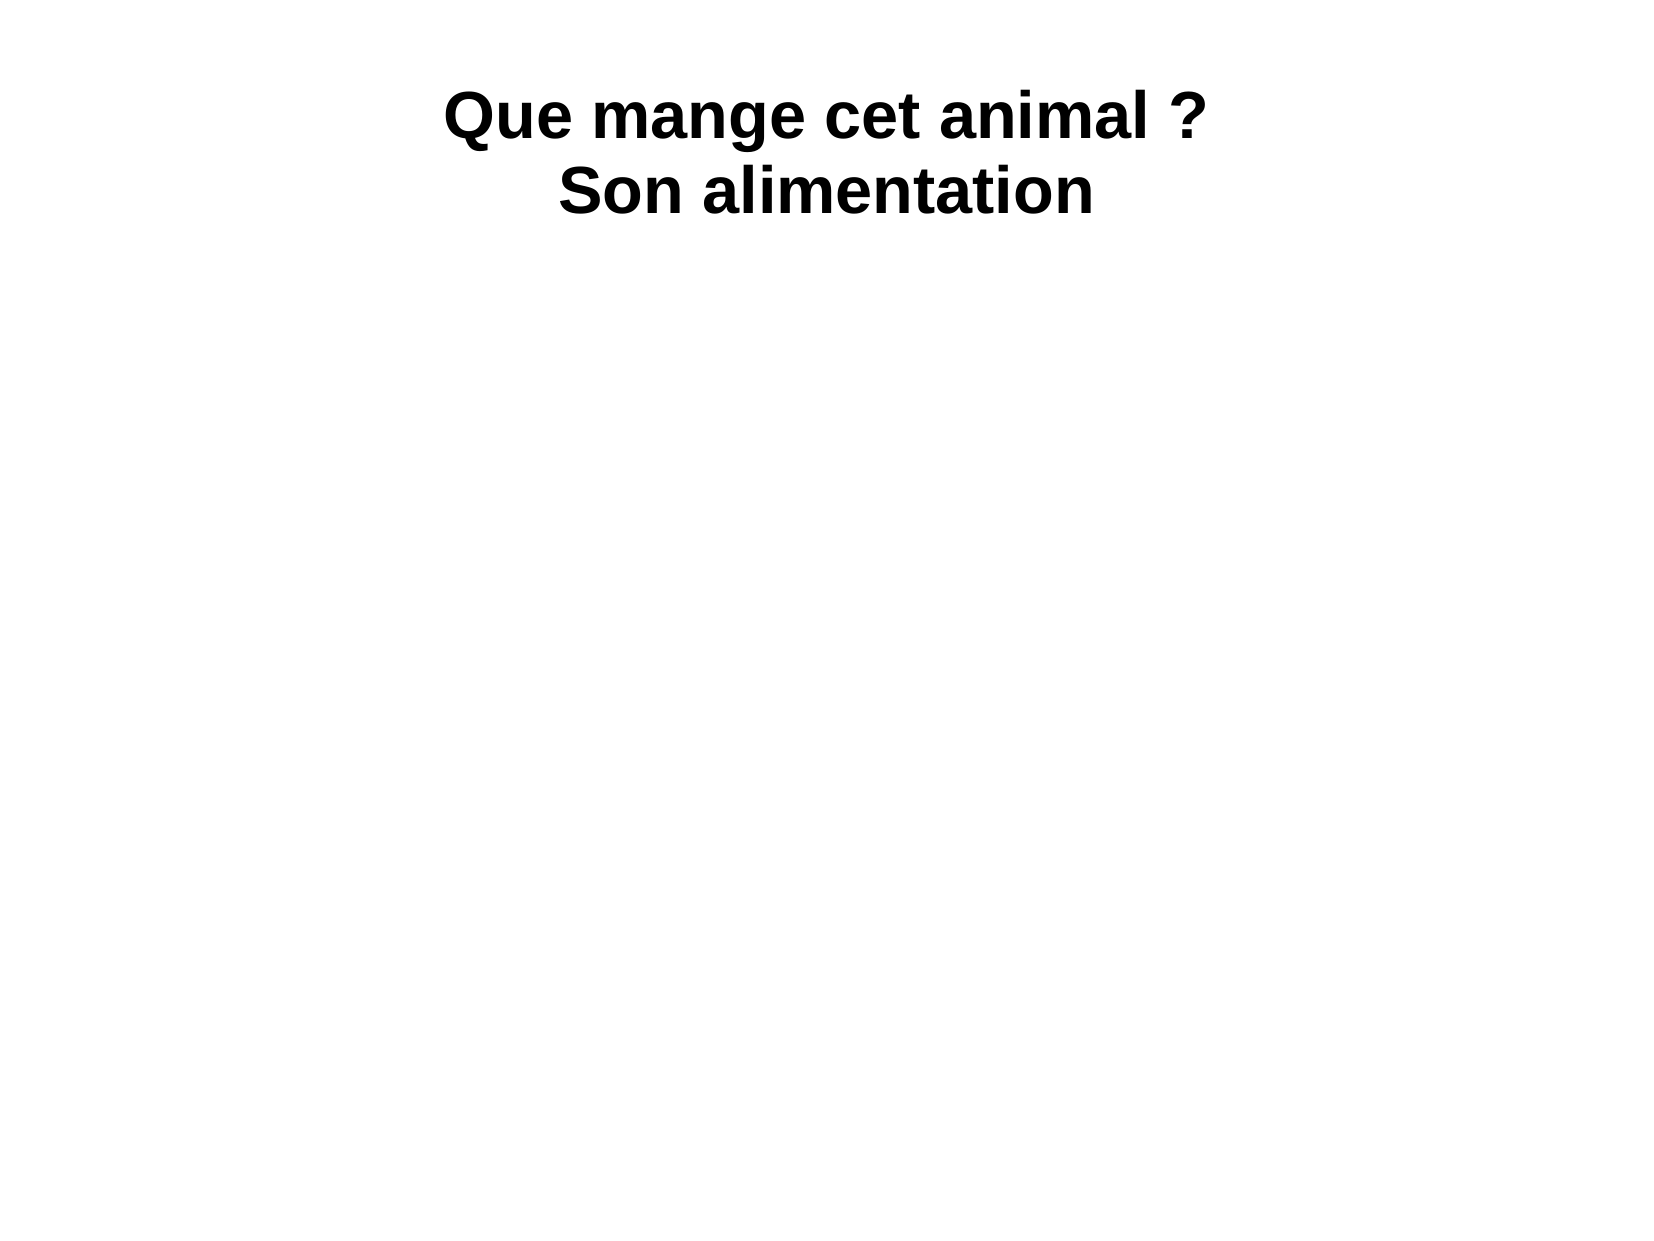

# Que mange cet animal ? Son alimentation